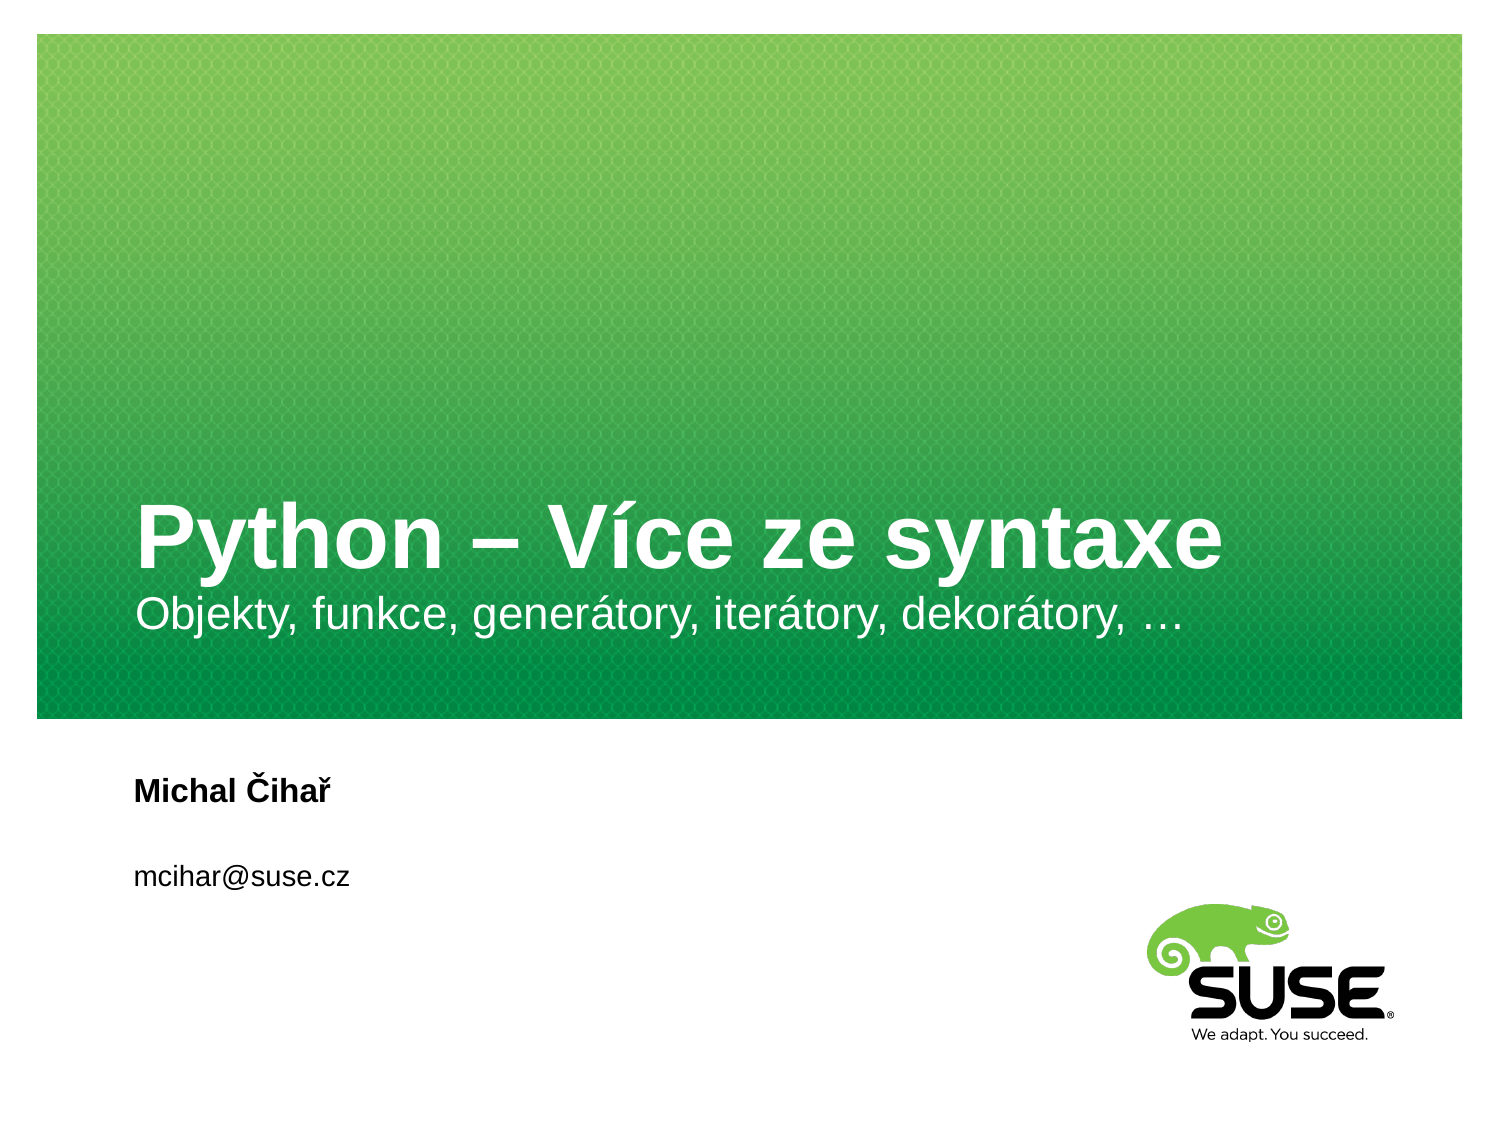

# Python – Více ze syntaxe Objekty, funkce, generátory, iterátory, dekorátory, …
Michal Čihař
mcihar@suse.cz